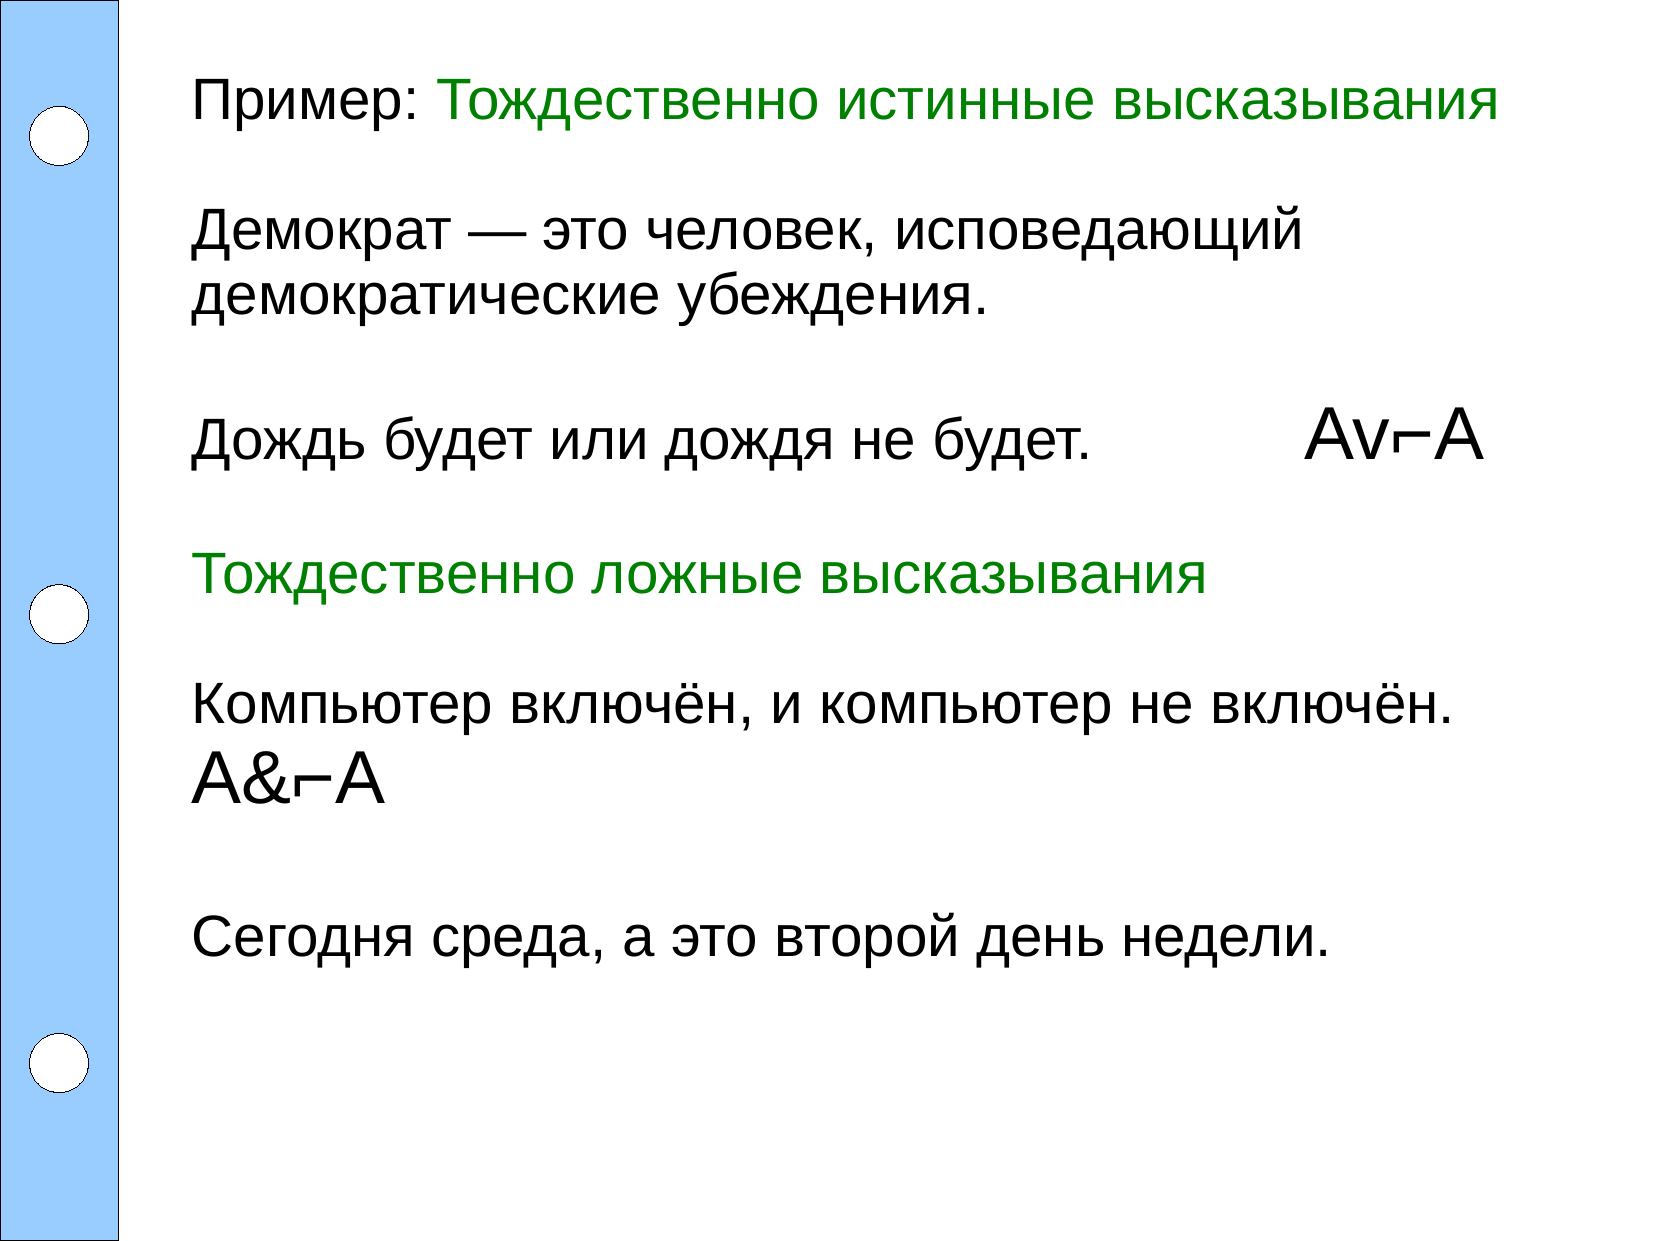

Пример: Тождественно истинные высказывания
Демократ — это человек, исповедающий демократические убеждения.
Дождь будет или дождя не будет. Av⌐A
Тождественно ложные высказывания
Компьютер включён, и компьютер не включён. A&⌐A
Сегодня среда, а это второй день недели.